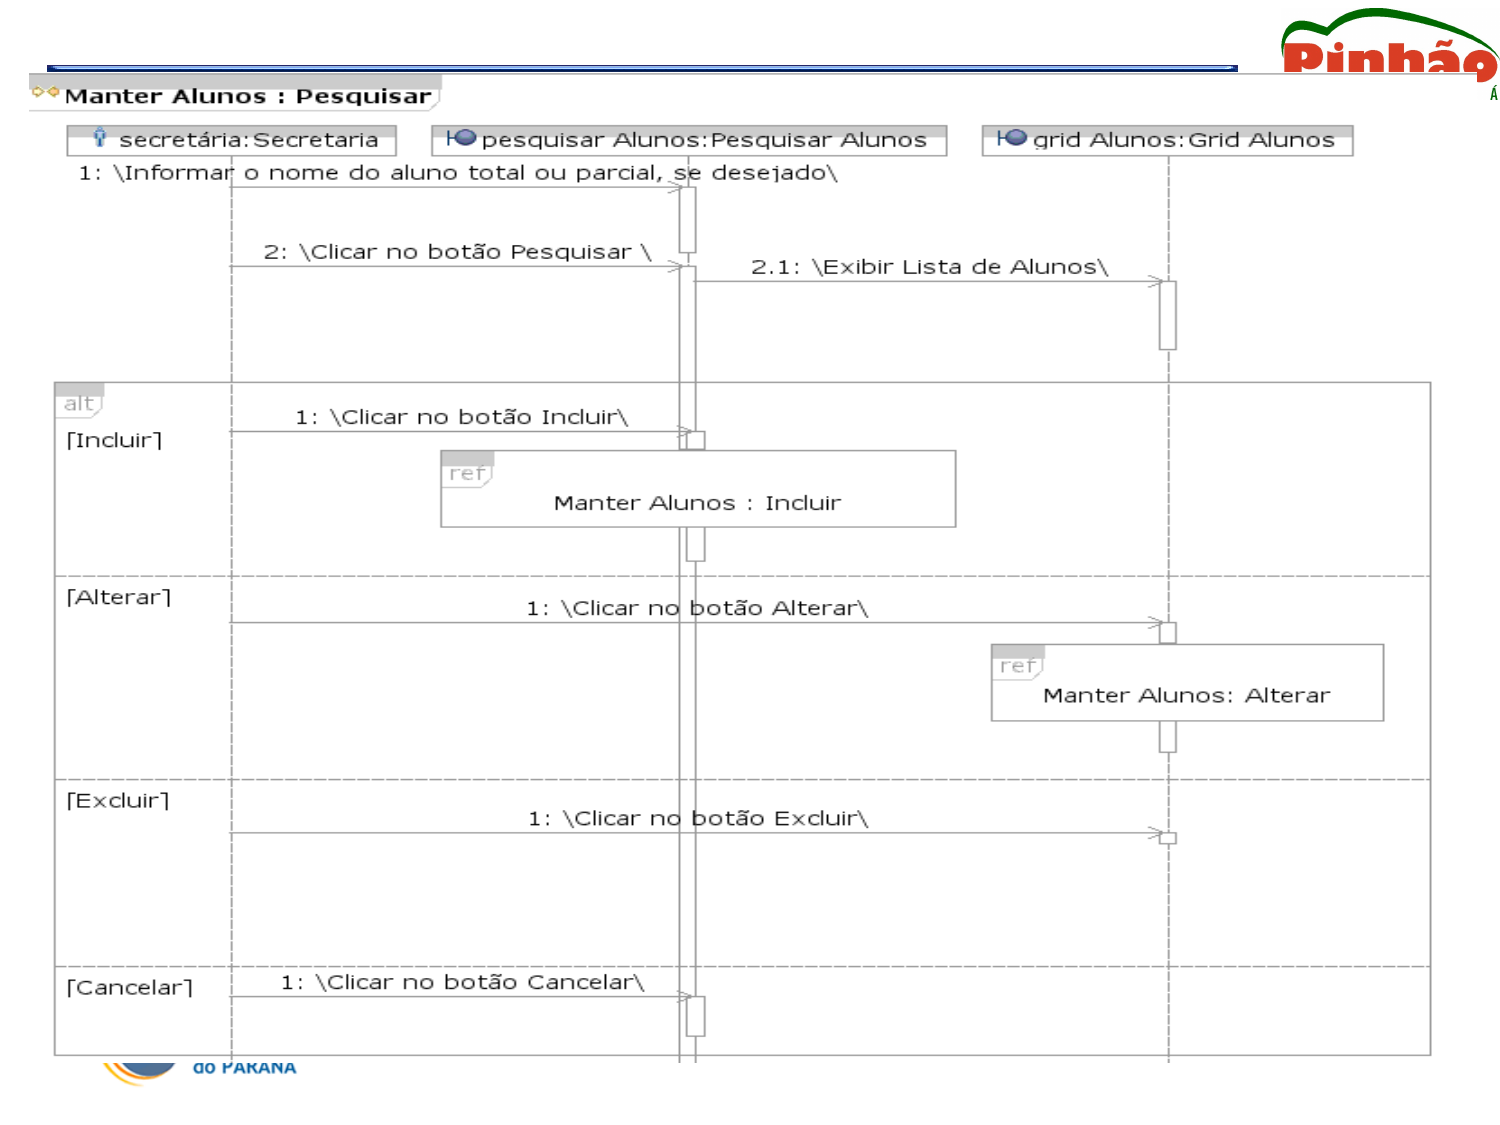

METODOLOGIA 1.5 – FASE ANÁLISE
 5. Exemplo: